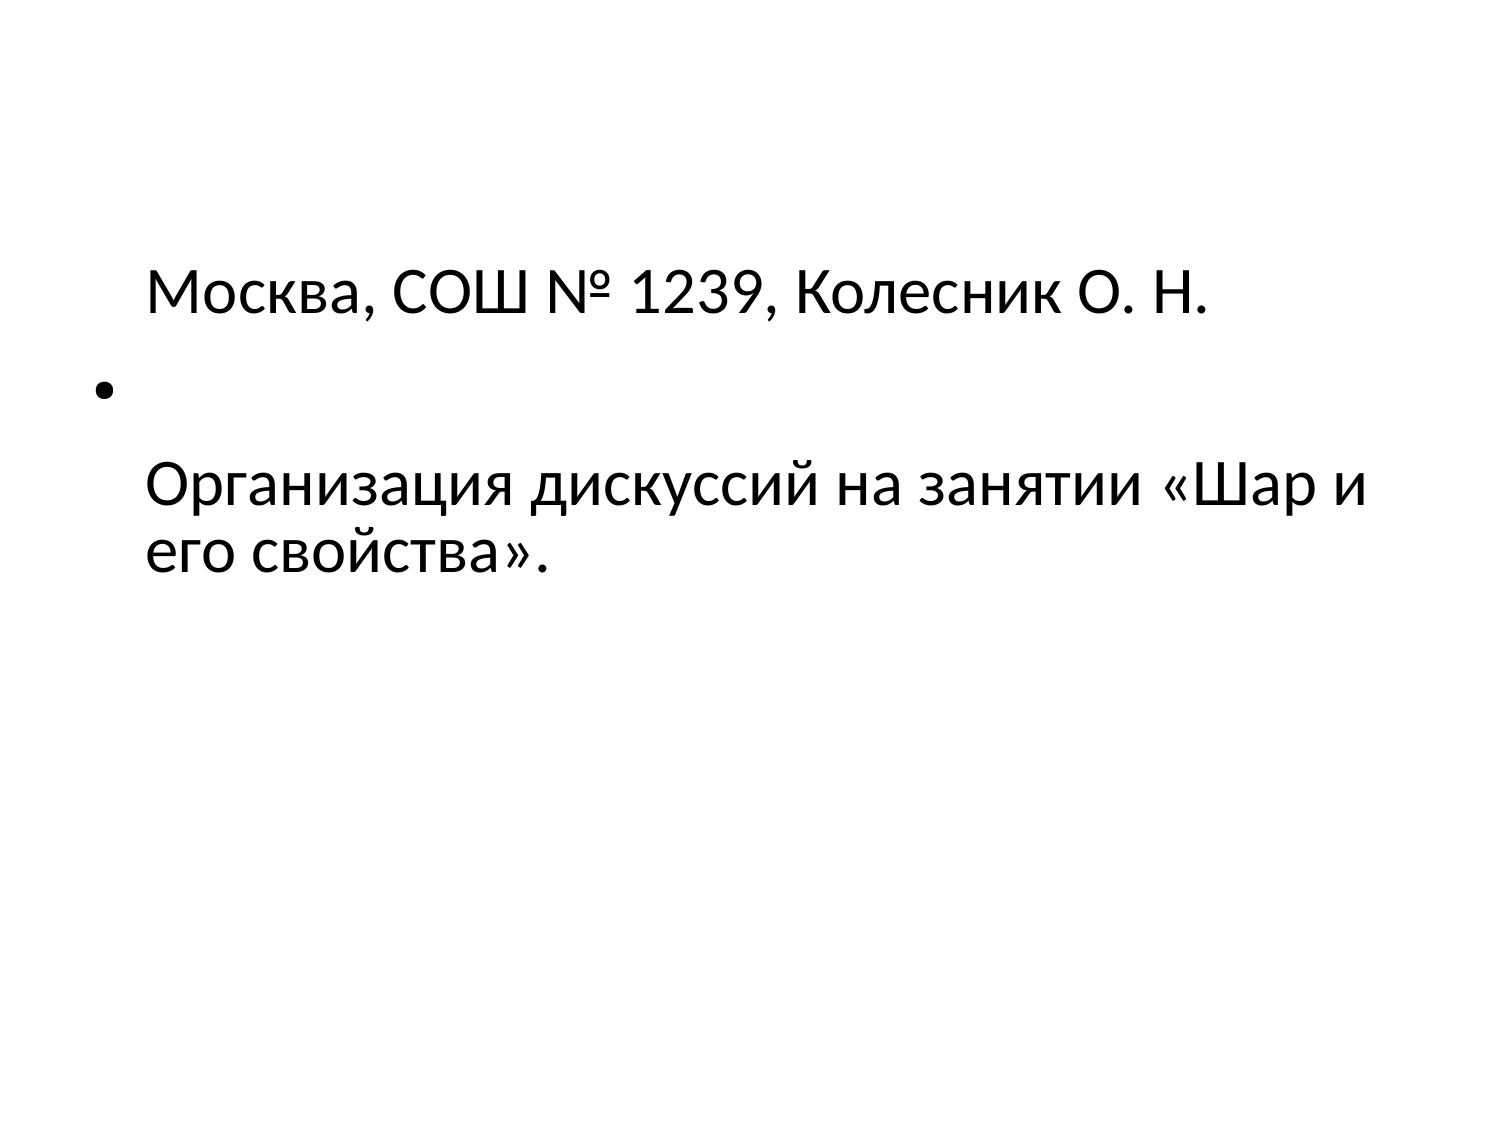

# Москва, СОШ № 1239, Колесник О. Н.
Организация дискуссий на занятии «Шар и его свойства».